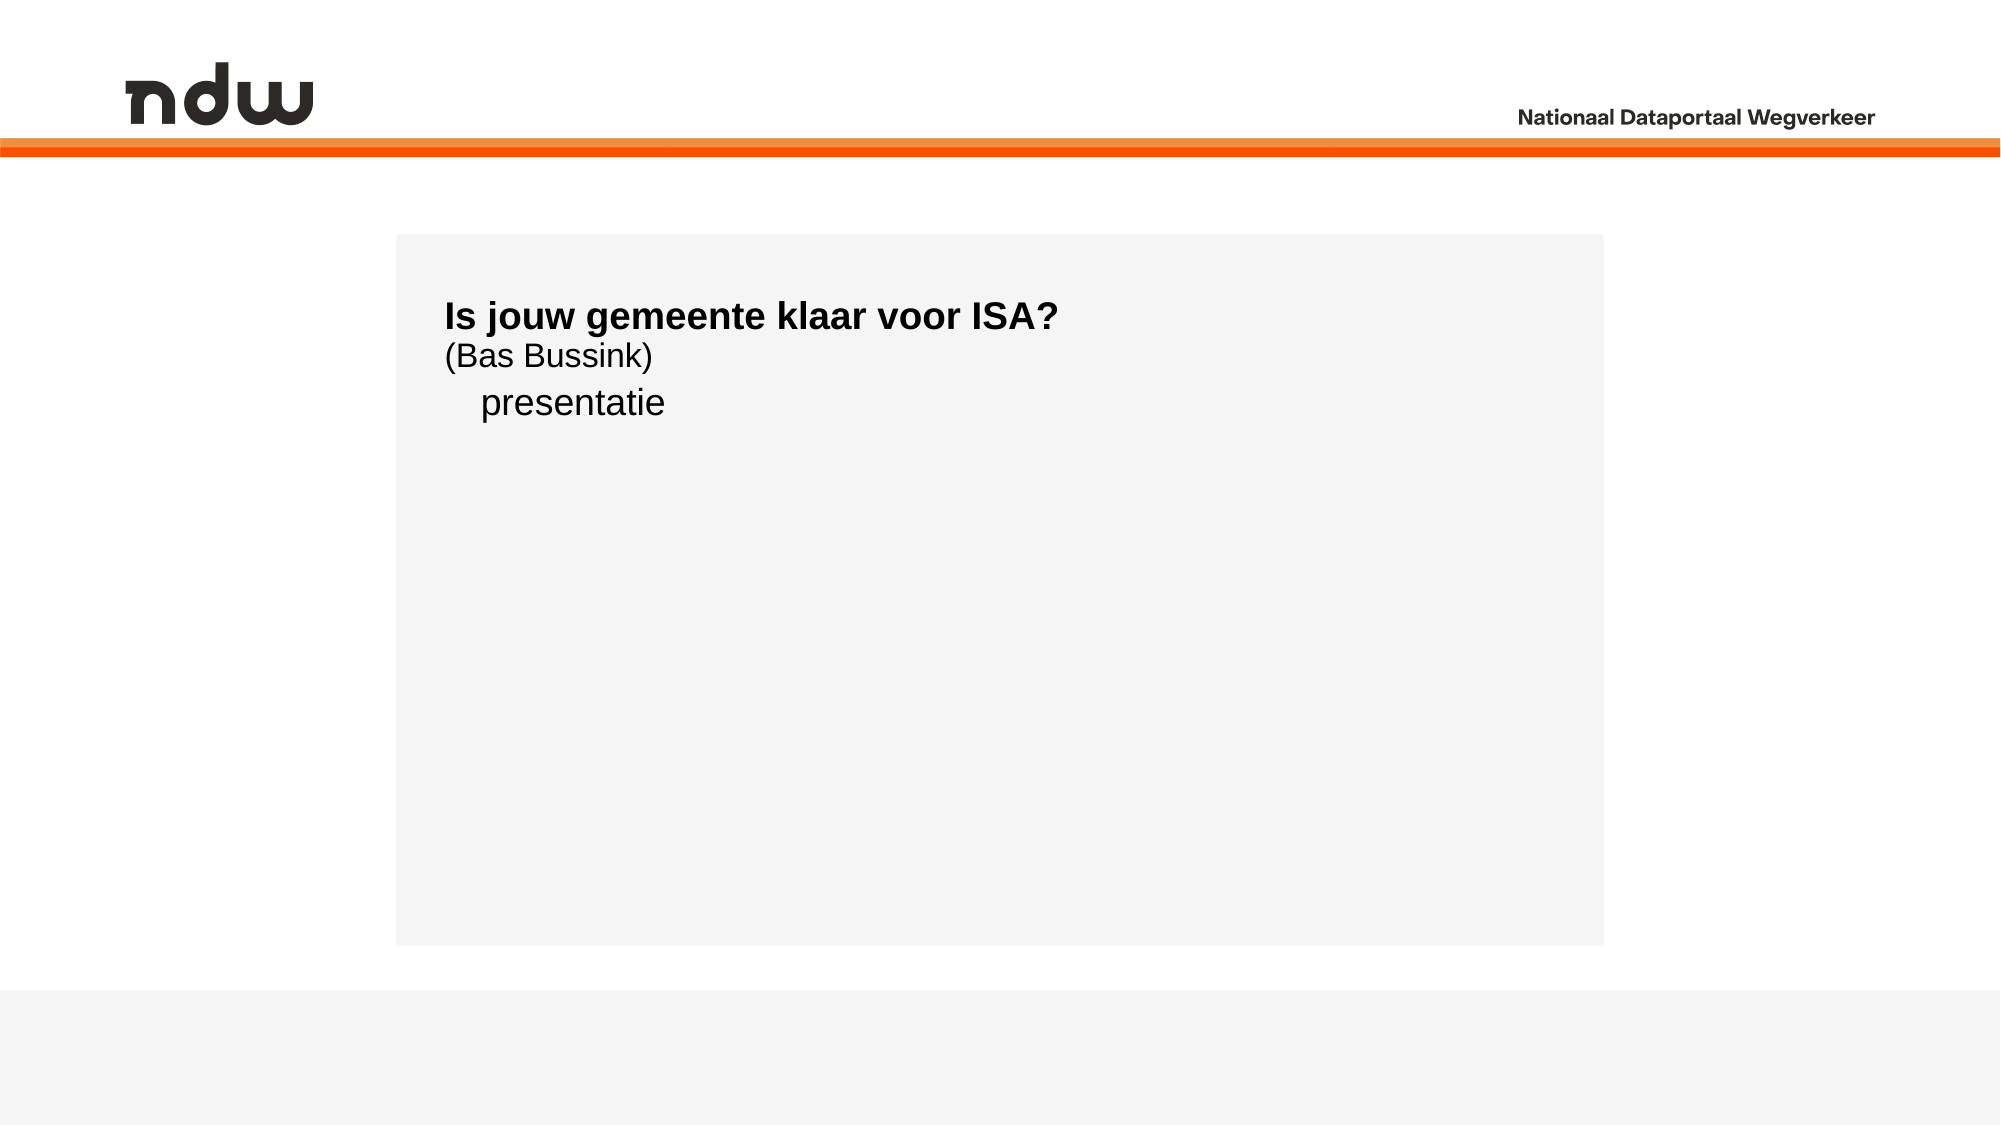

Is jouw gemeente klaar voor ISA?
(Bas Bussink)
# presentatie